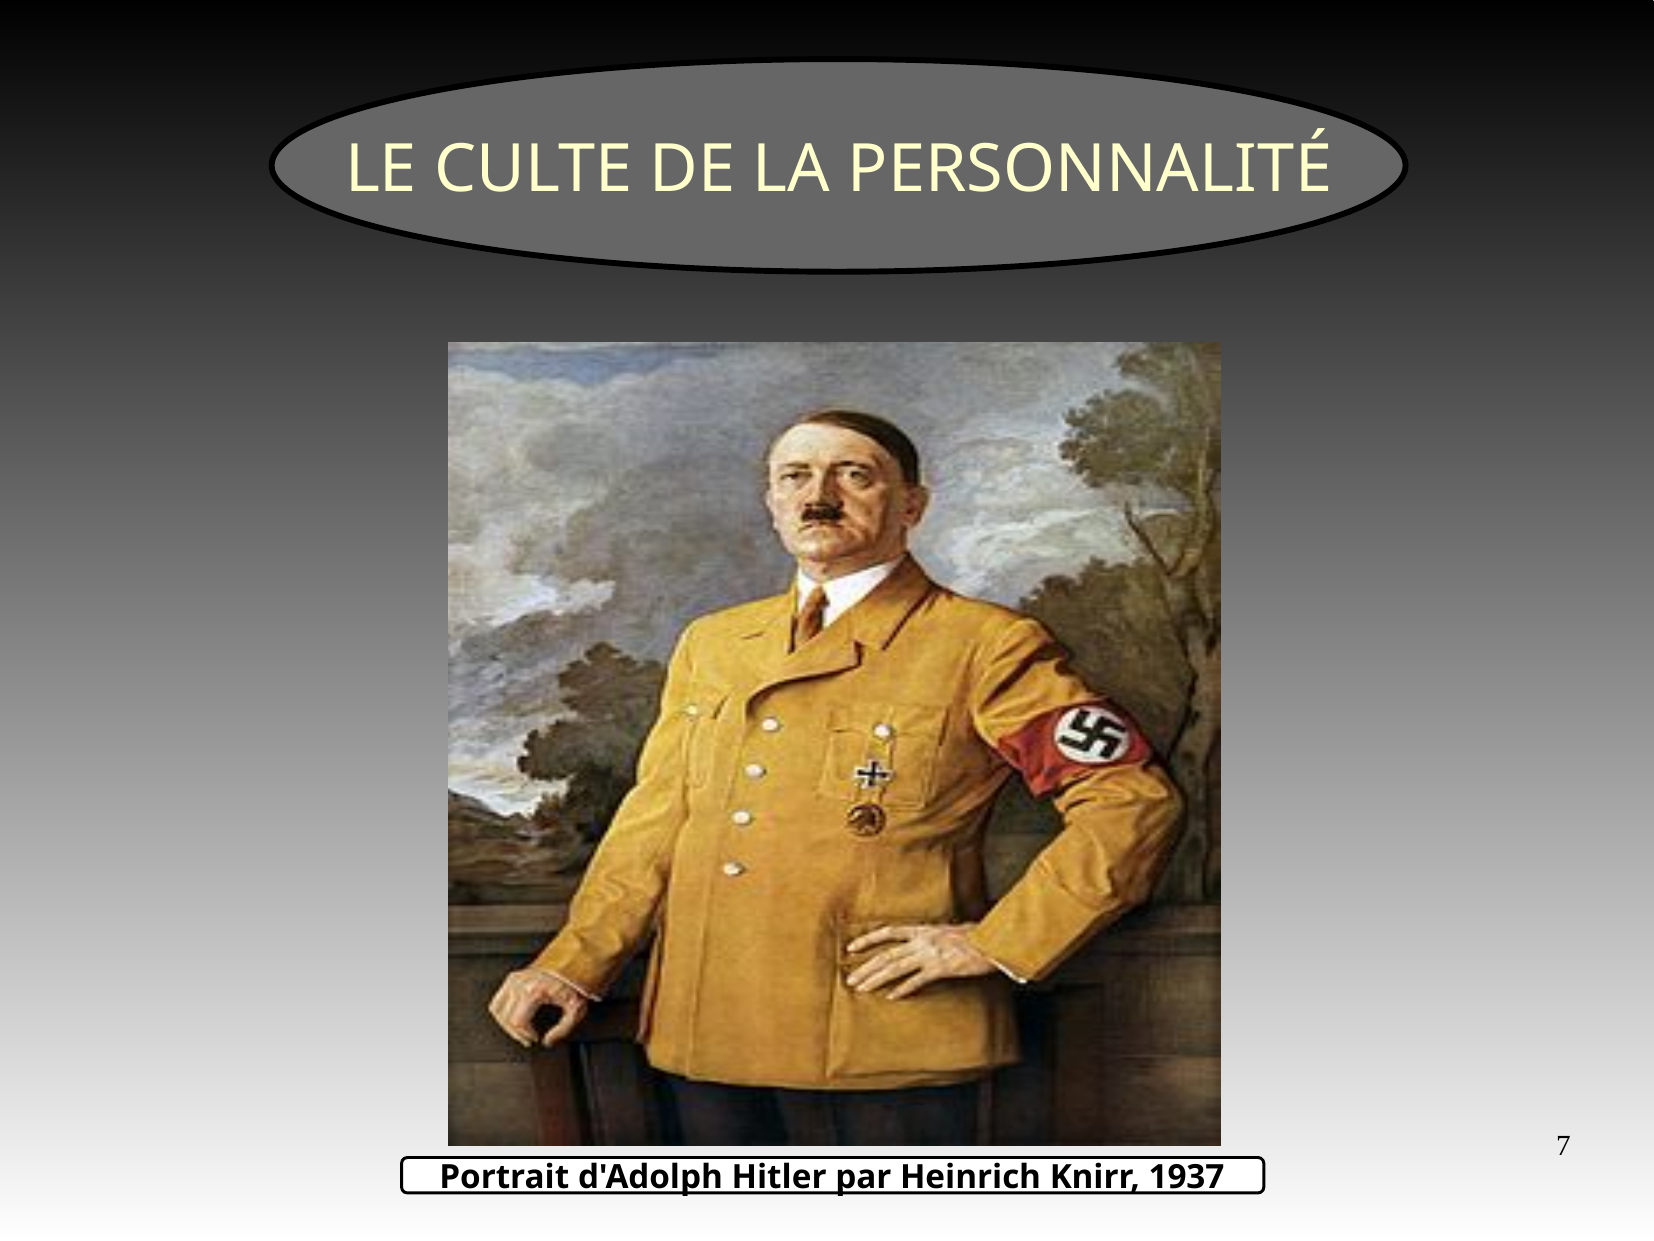

LE CULTE DE LA PERSONNALITÉ
7
Portrait d'Adolph Hitler par Heinrich Knirr, 1937